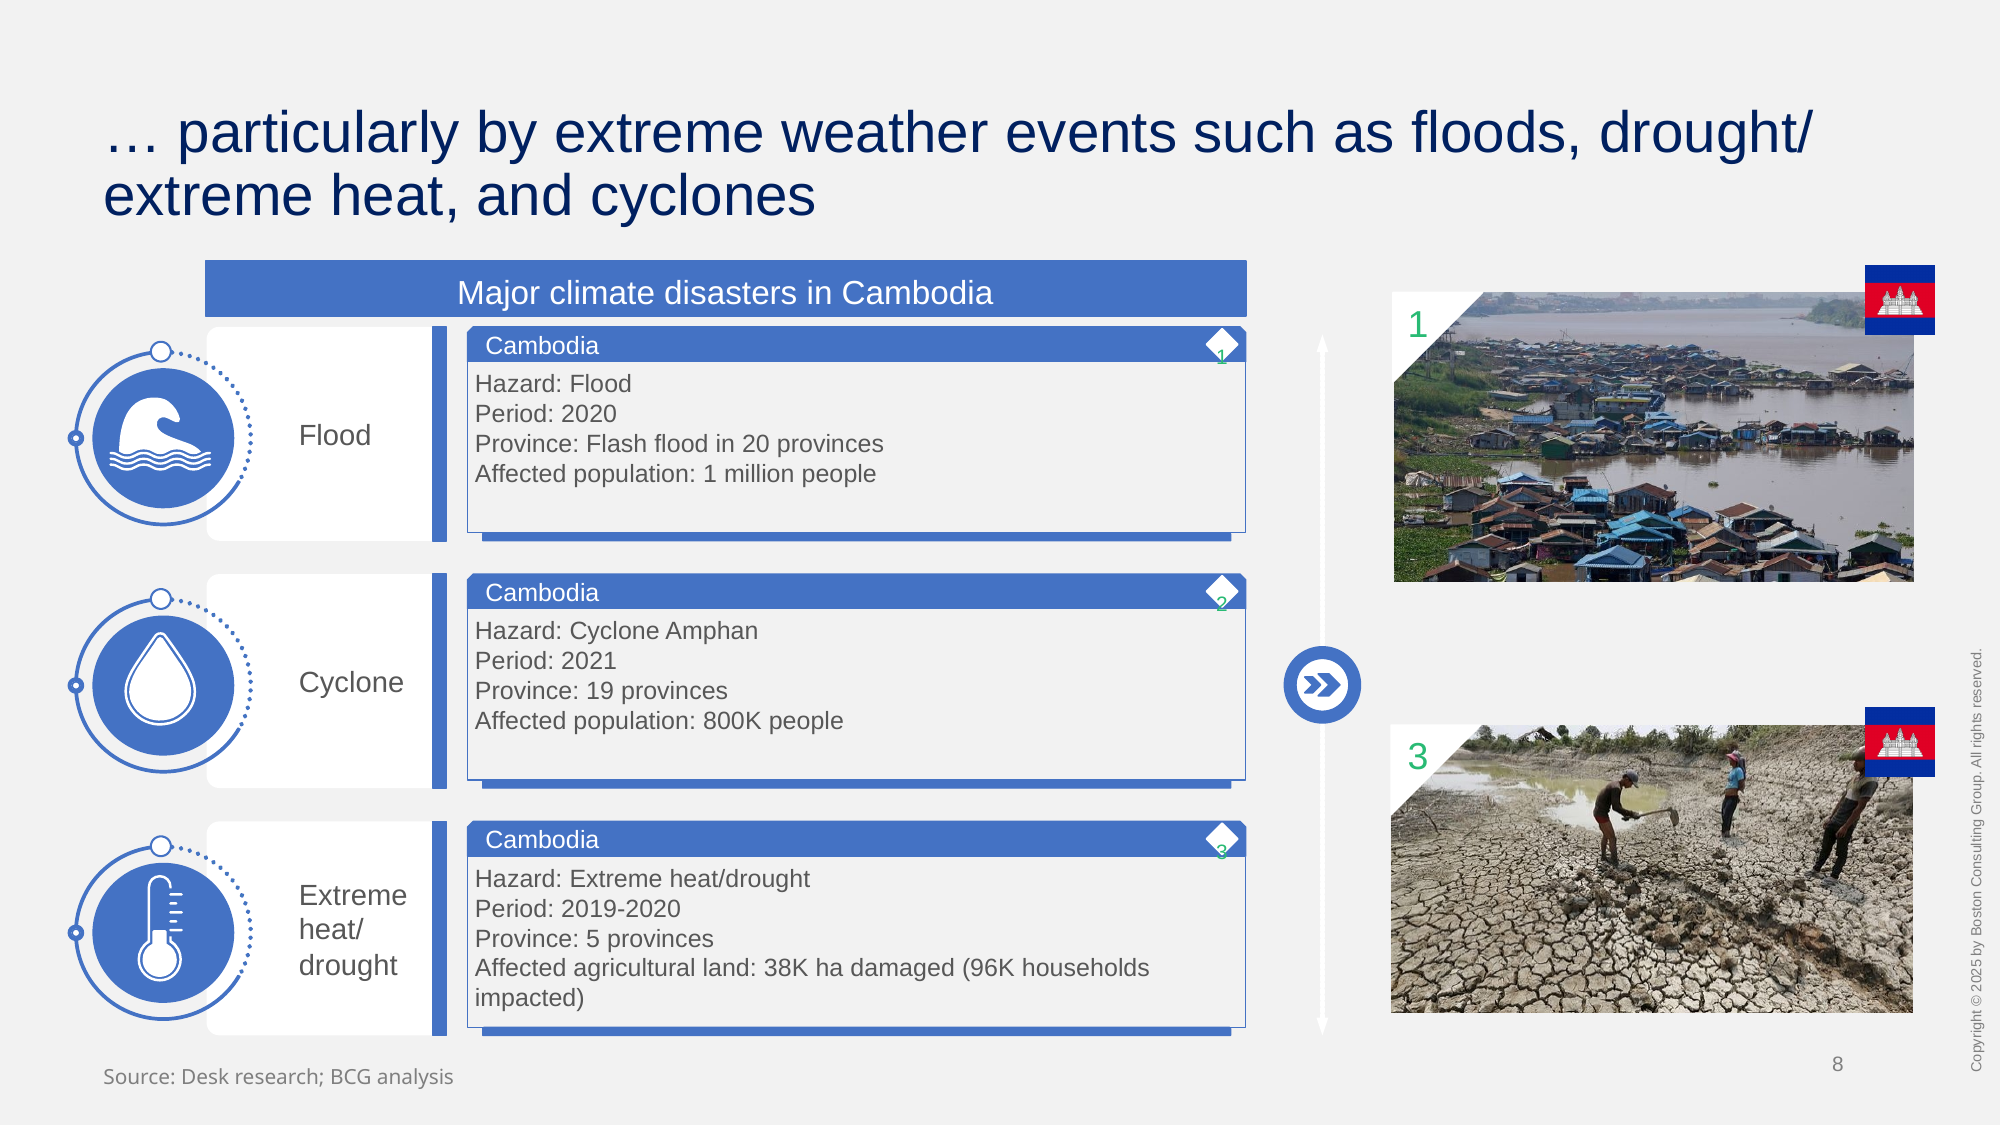

# … particularly by extreme weather events such as floods, drought/ extreme heat, and cyclones
Major climate disasters in Cambodia
1
Flood
Cambodia
1
2
3
Hazard: Flood
Period: 2020
Province: Flash flood in 20 provinces
Affected population: 1 million people
Cyclone
Cambodia
Hazard: Cyclone Amphan
Period: 2021
Province: 19 provinces
Affected population: 800K people
3
Extreme heat/ drought
Cambodia
Hazard: Extreme heat/drought
Period: 2019-2020
Province: 5 provinces
Affected agricultural land: 38K ha damaged (96K households impacted)
Source: Desk research; BCG analysis